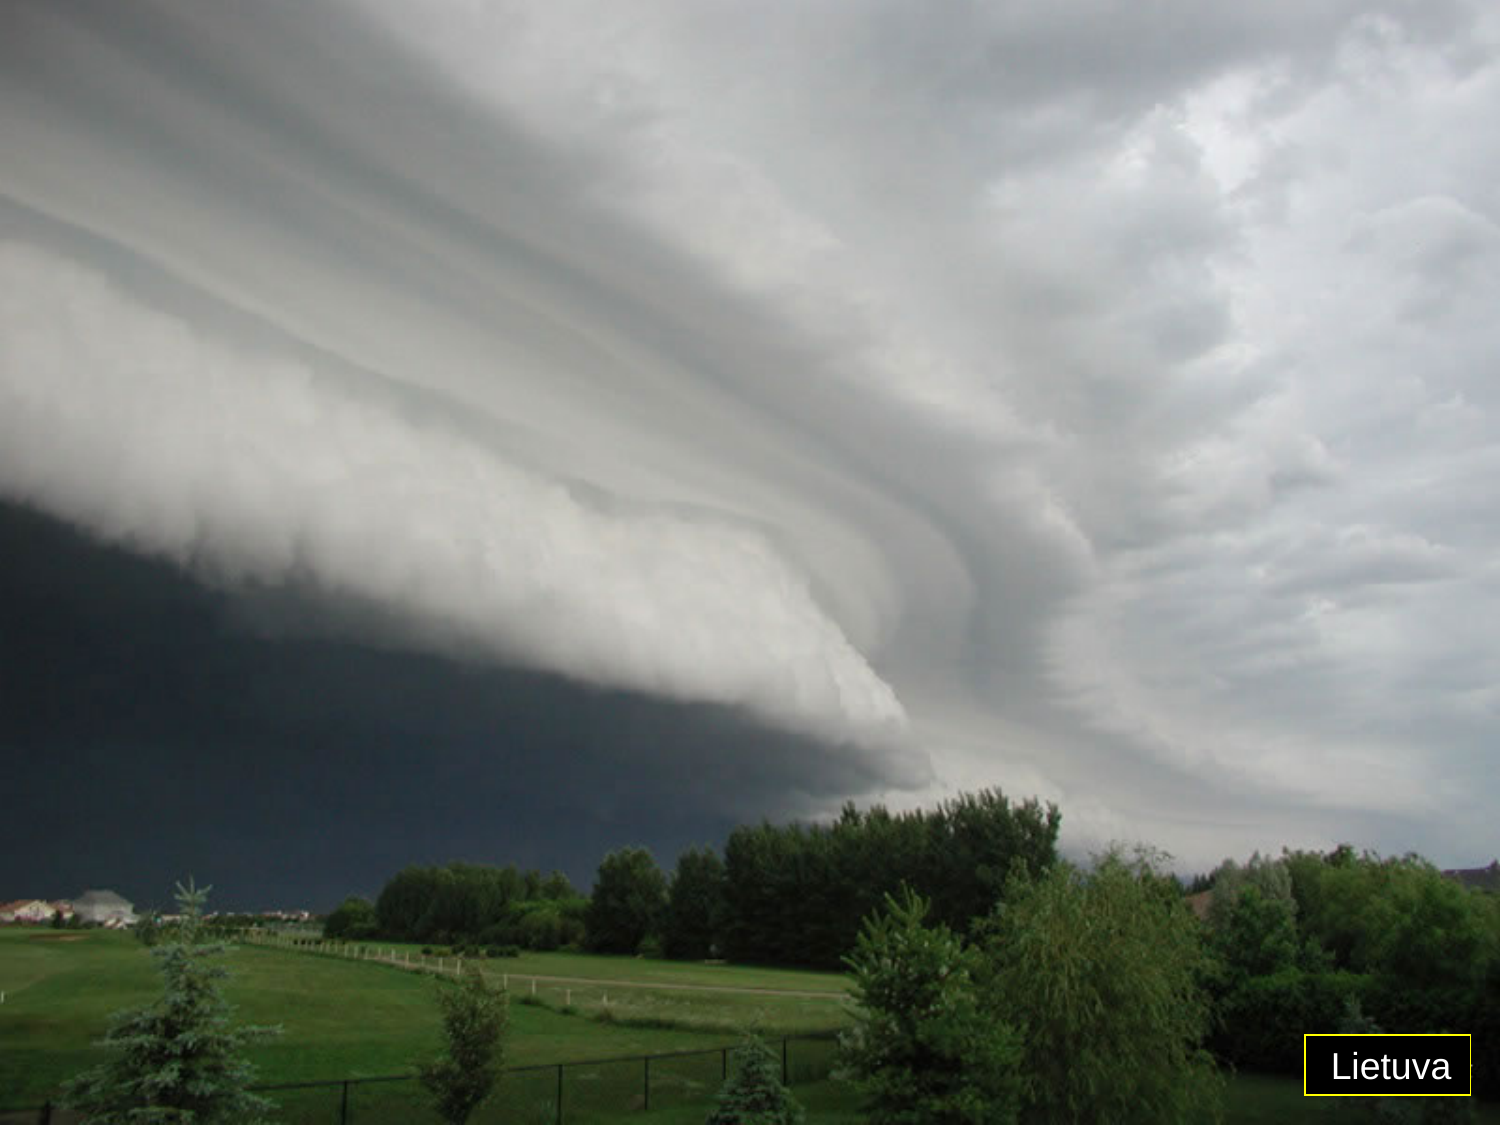

Le sourire est la perfection du rire…
 Lietuva